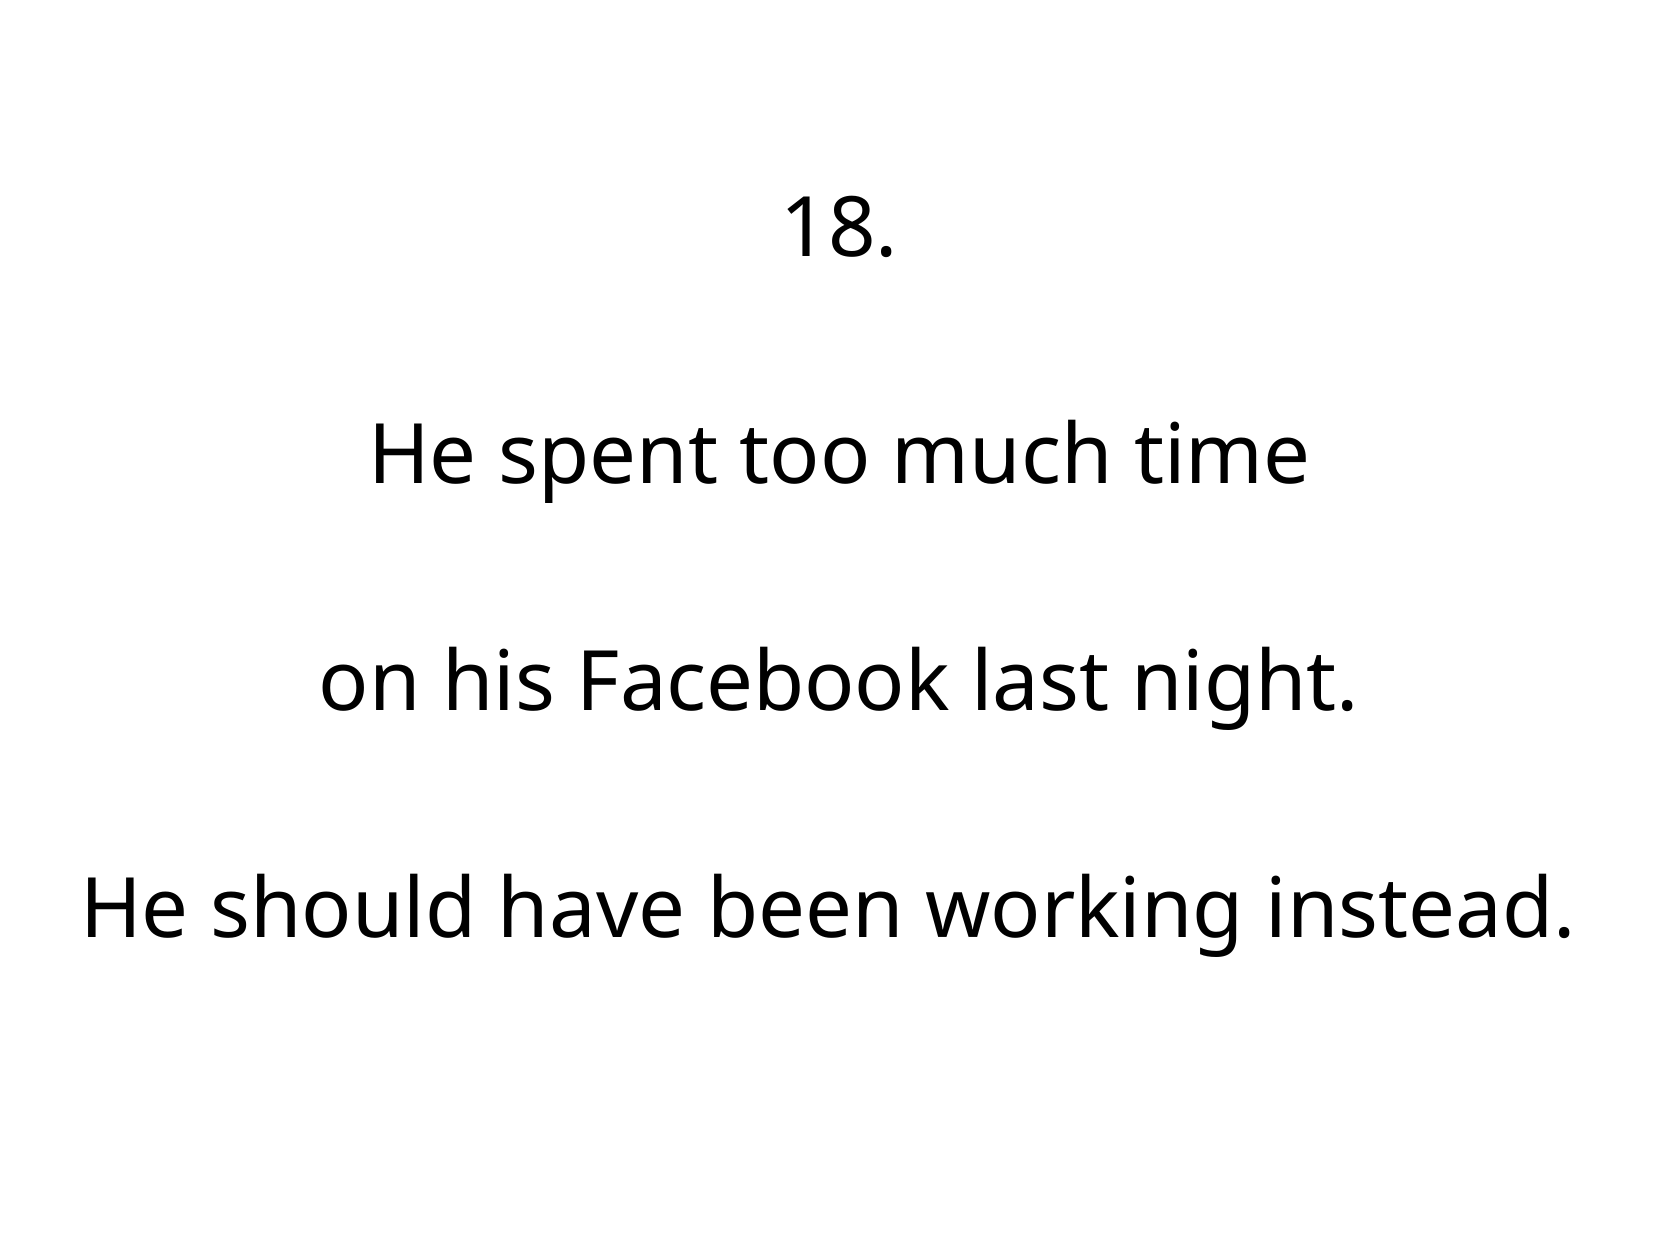

18.
He spent too much time
on his Facebook last night.
He should have been working instead.